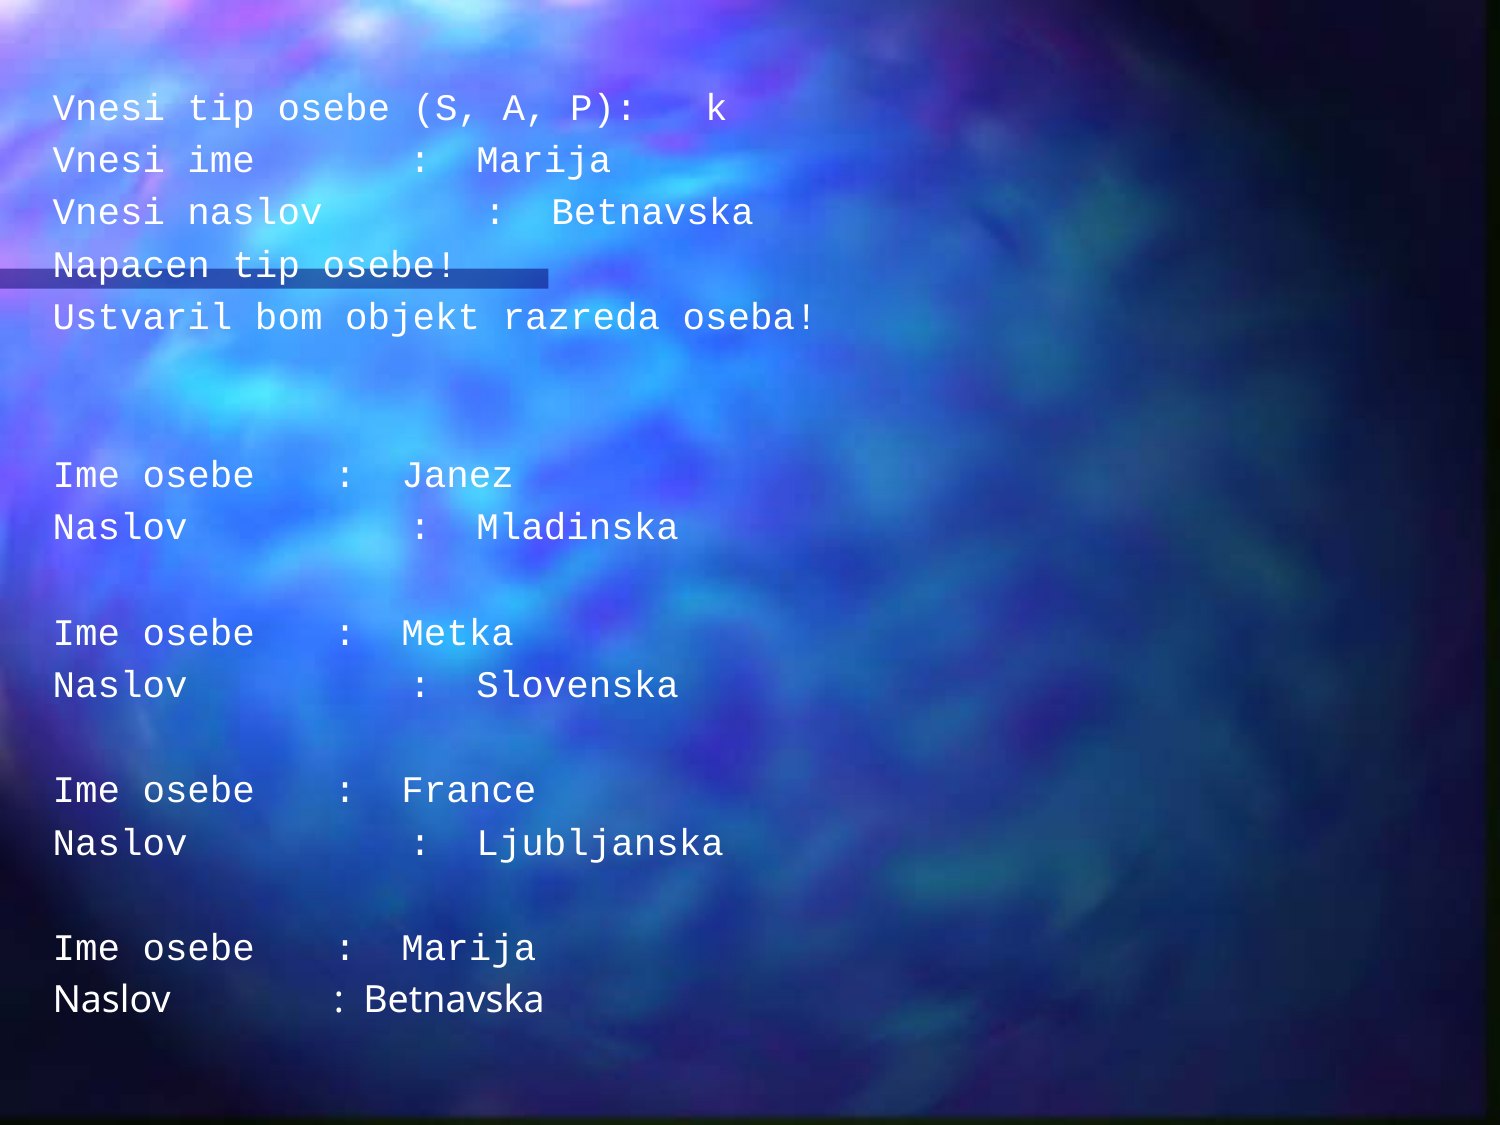

# Vnesi tip osebe (S, A, P): k
Vnesi ime			: Marija
Vnesi naslov			: Betnavska
Napacen tip osebe!
Ustvaril bom objekt razreda oseba!
Ime osebe		: Janez
Naslov			: Mladinska
Ime osebe		: Metka
Naslov			: Slovenska
Ime osebe		: France
Naslov			: Ljubljanska
Ime osebe		: Marija
Naslov			: Betnavska